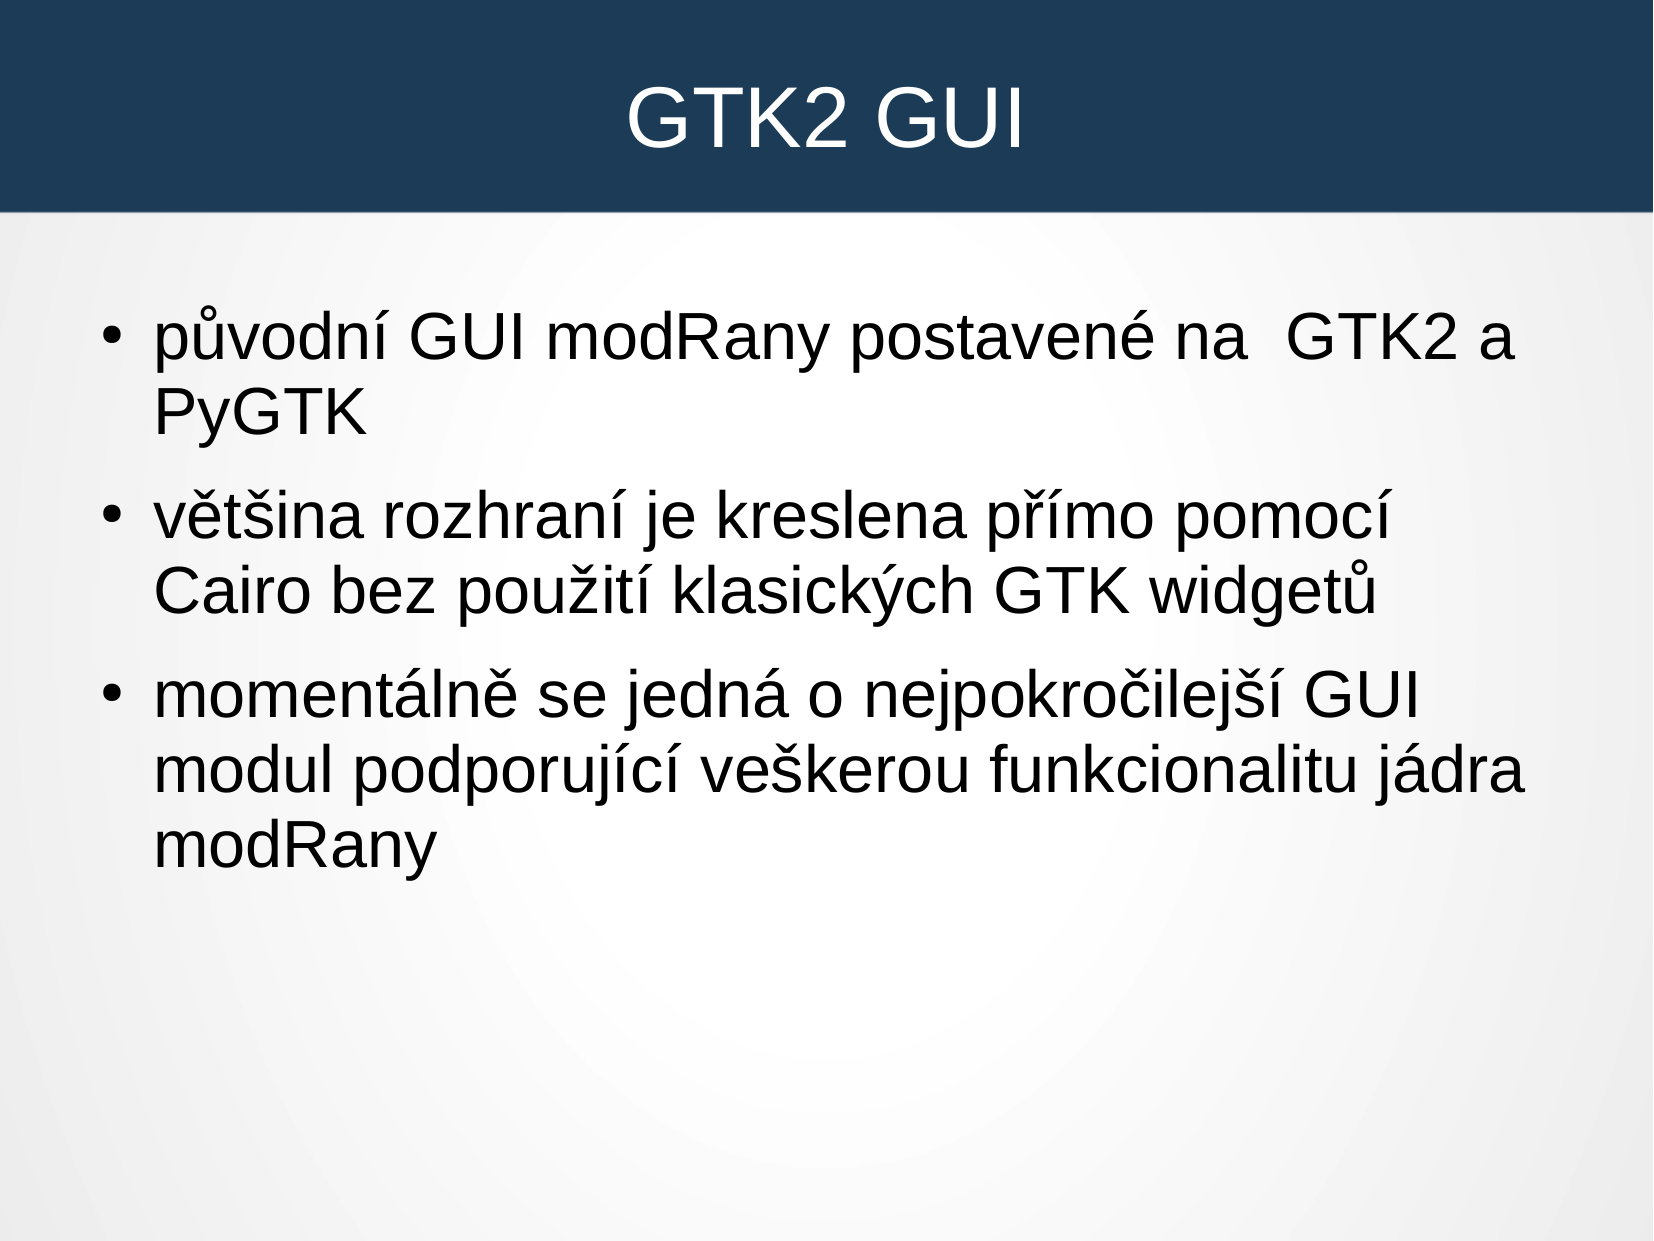

# GTK2 GUI
původní GUI modRany postavené na GTK2 a PyGTK
většina rozhraní je kreslena přímo pomocí Cairo bez použití klasických GTK widgetů
momentálně se jedná o nejpokročilejší GUI modul podporující veškerou funkcionalitu jádra modRany
18